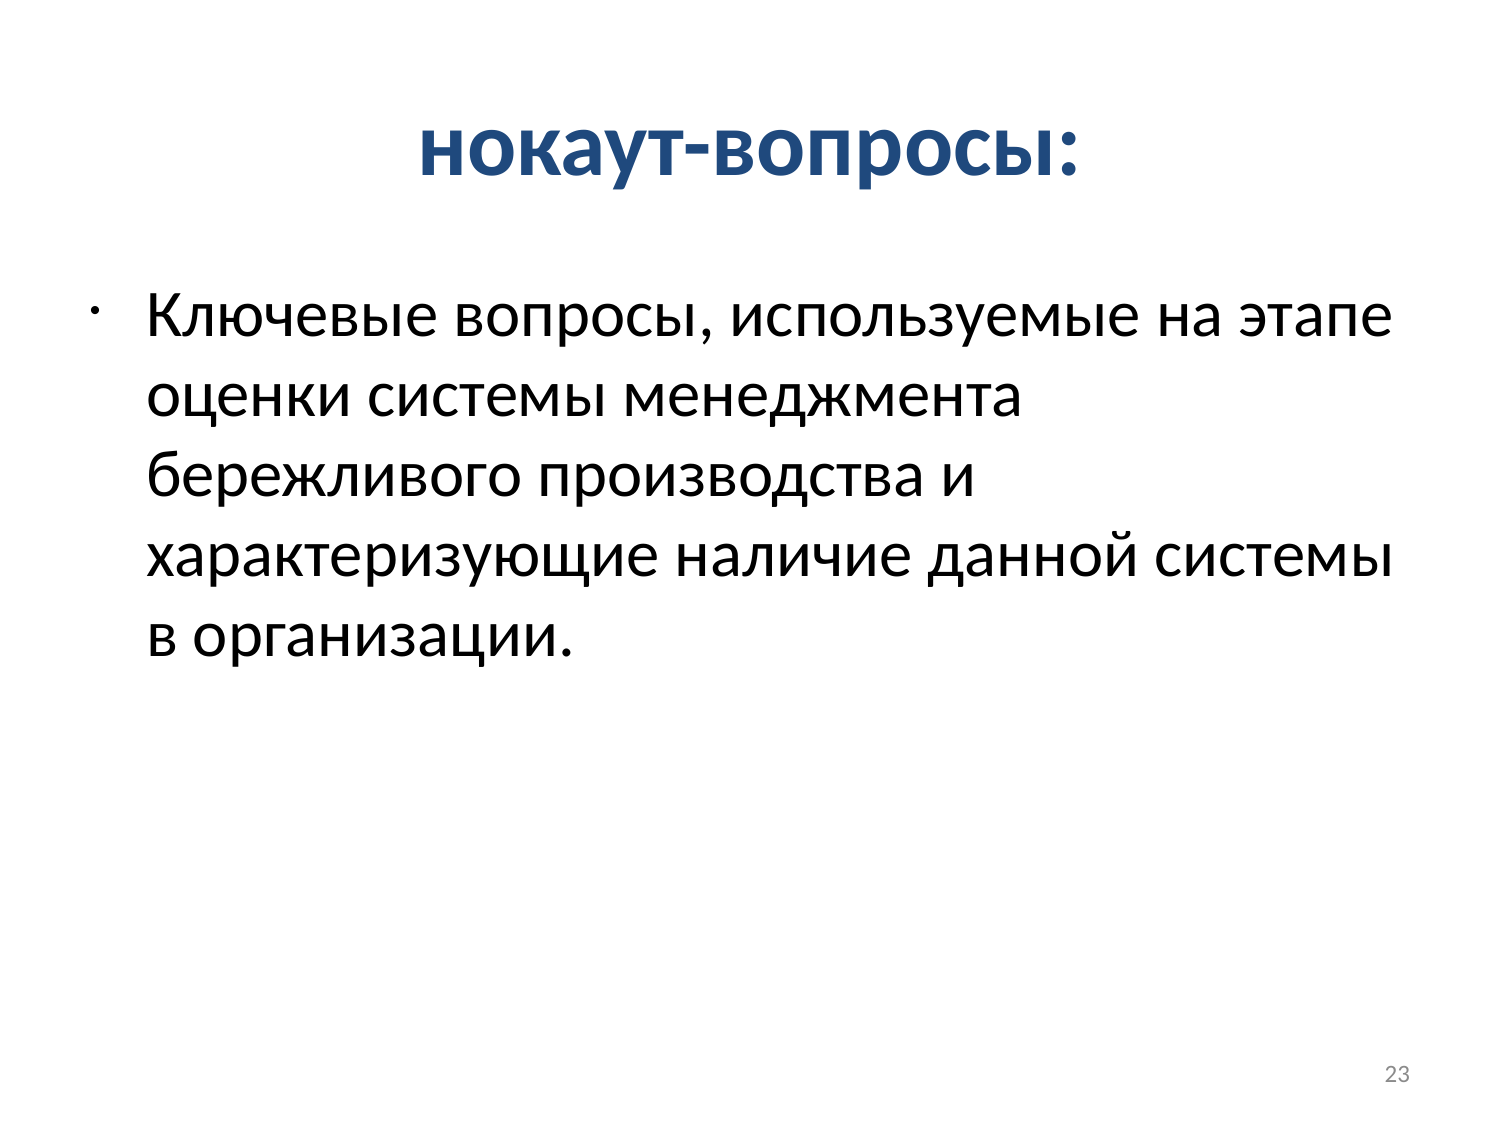

нокаут-вопросы:
Ключевые вопросы, используемые на этапе оценки системы менеджмента бережливого производства и характеризующие наличие данной системы в организации.